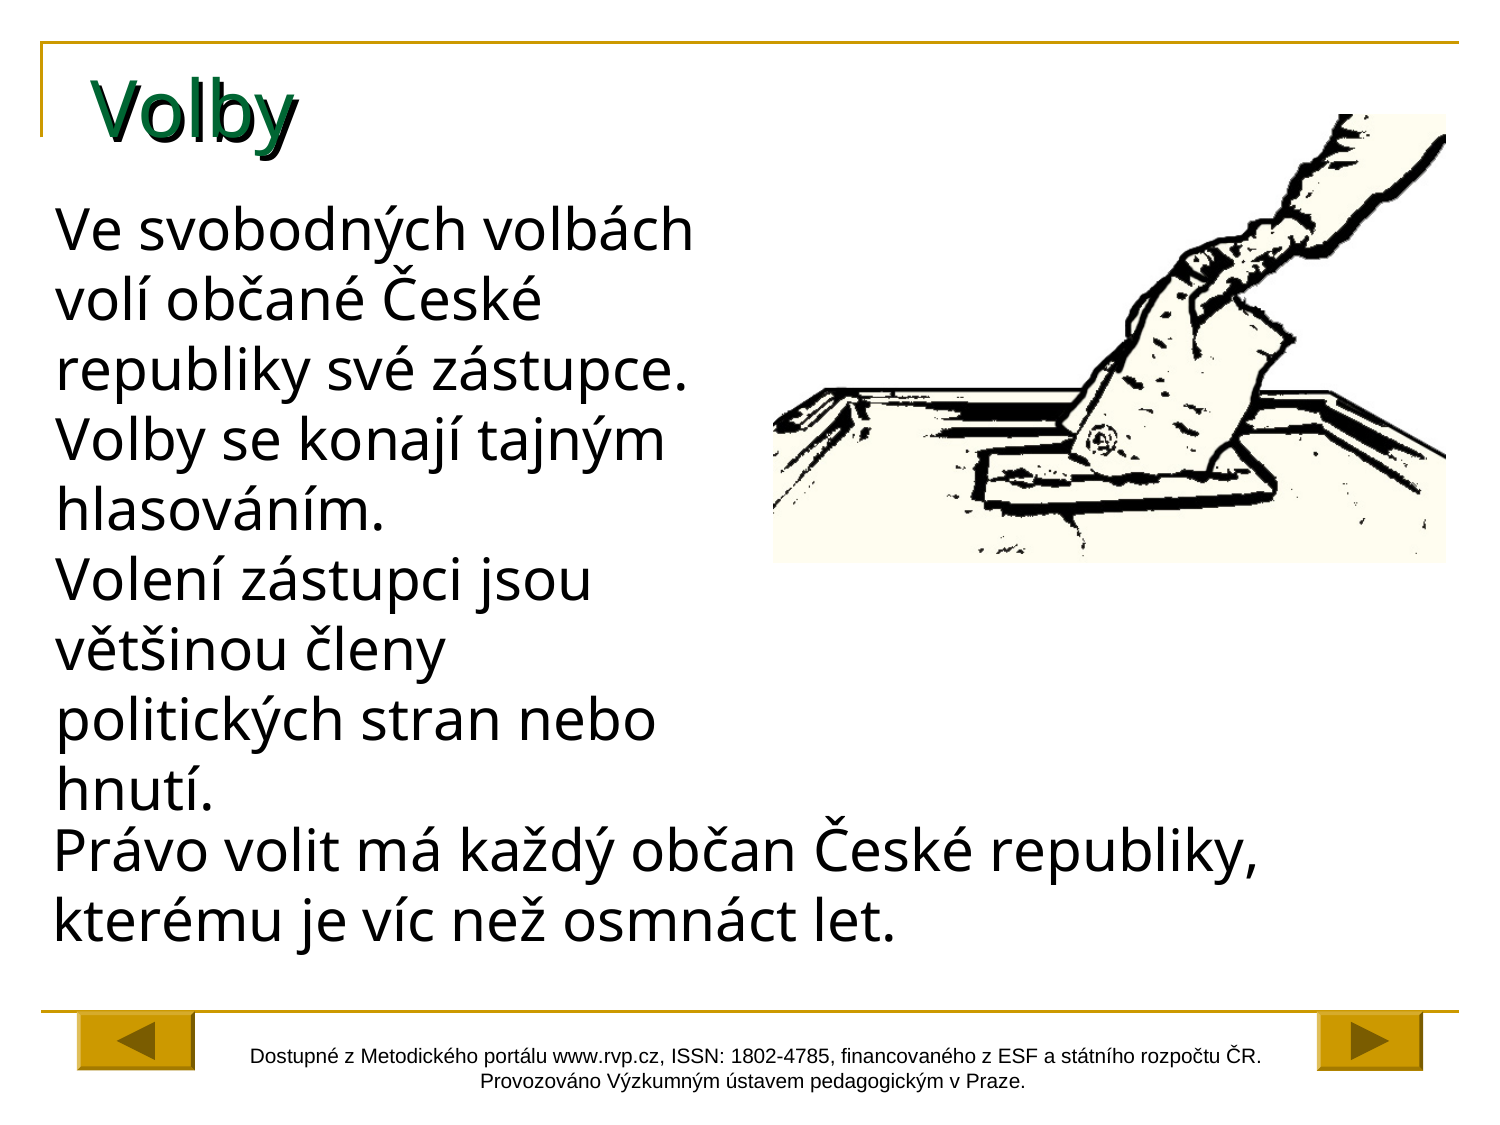

# Volby
Ve svobodných volbách volí občané České republiky své zástupce.
Volby se konají tajným hlasováním.
Volení zástupci jsou většinou členy politických stran nebo hnutí.
Právo volit má každý občan České republiky, kterému je víc než osmnáct let.